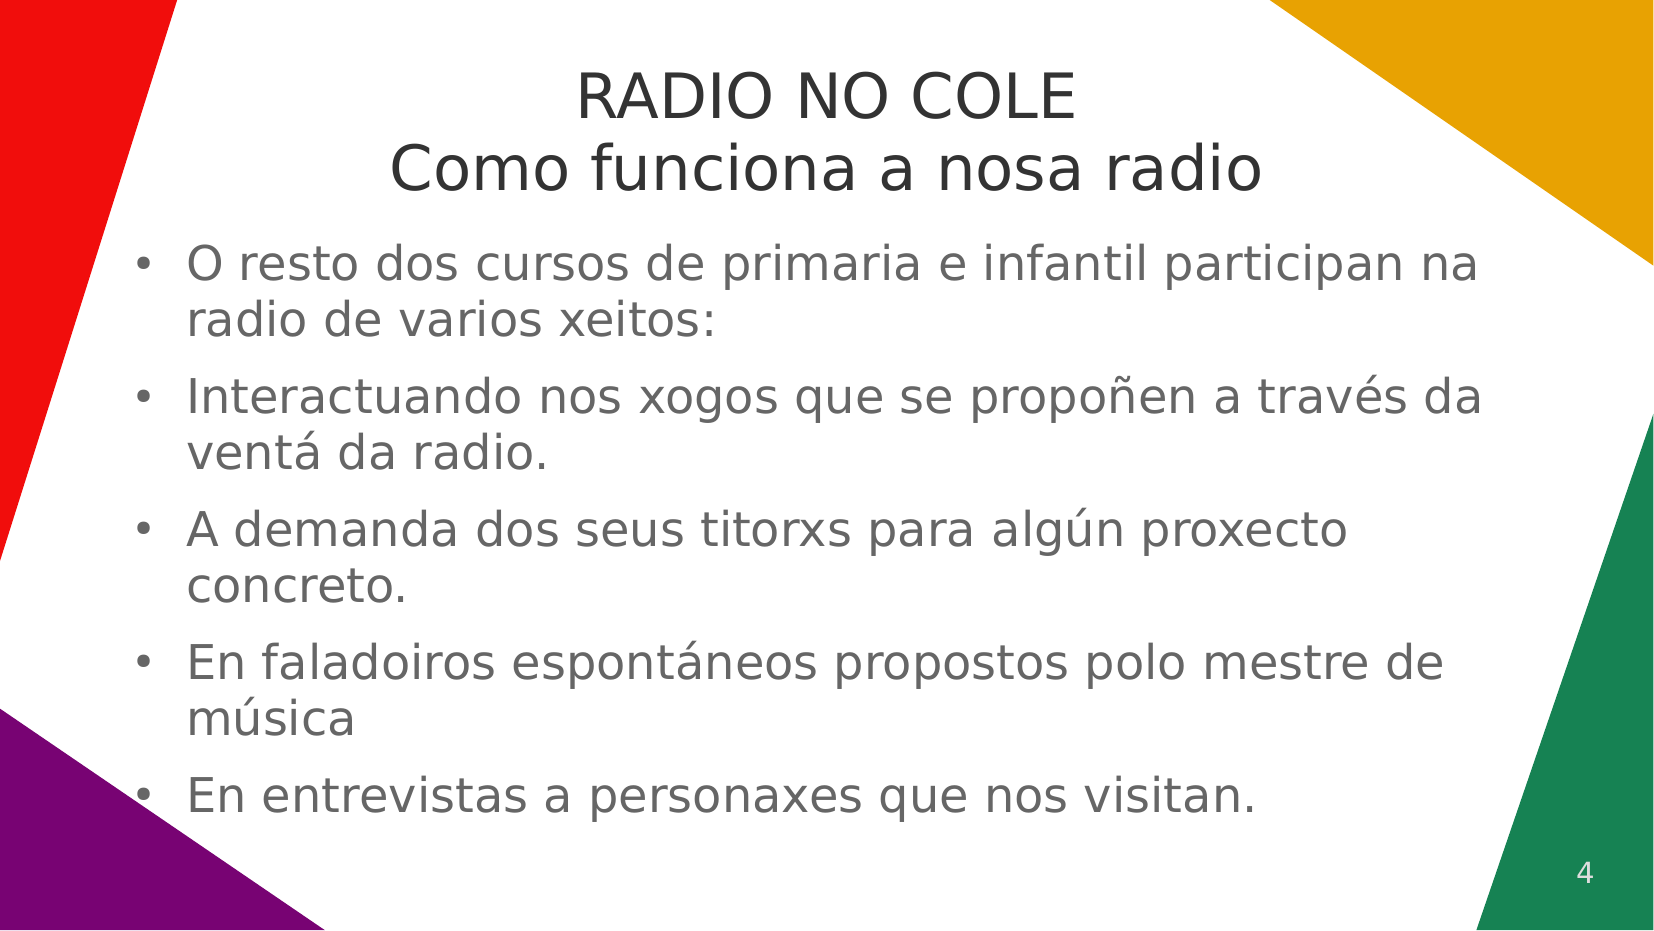

# RADIO NO COLE Como funciona a nosa radio
O resto dos cursos de primaria e infantil participan na radio de varios xeitos:
Interactuando nos xogos que se propoñen a través da ventá da radio.
A demanda dos seus titorxs para algún proxecto concreto.
En faladoiros espontáneos propostos polo mestre de música
En entrevistas a personaxes que nos visitan.
4